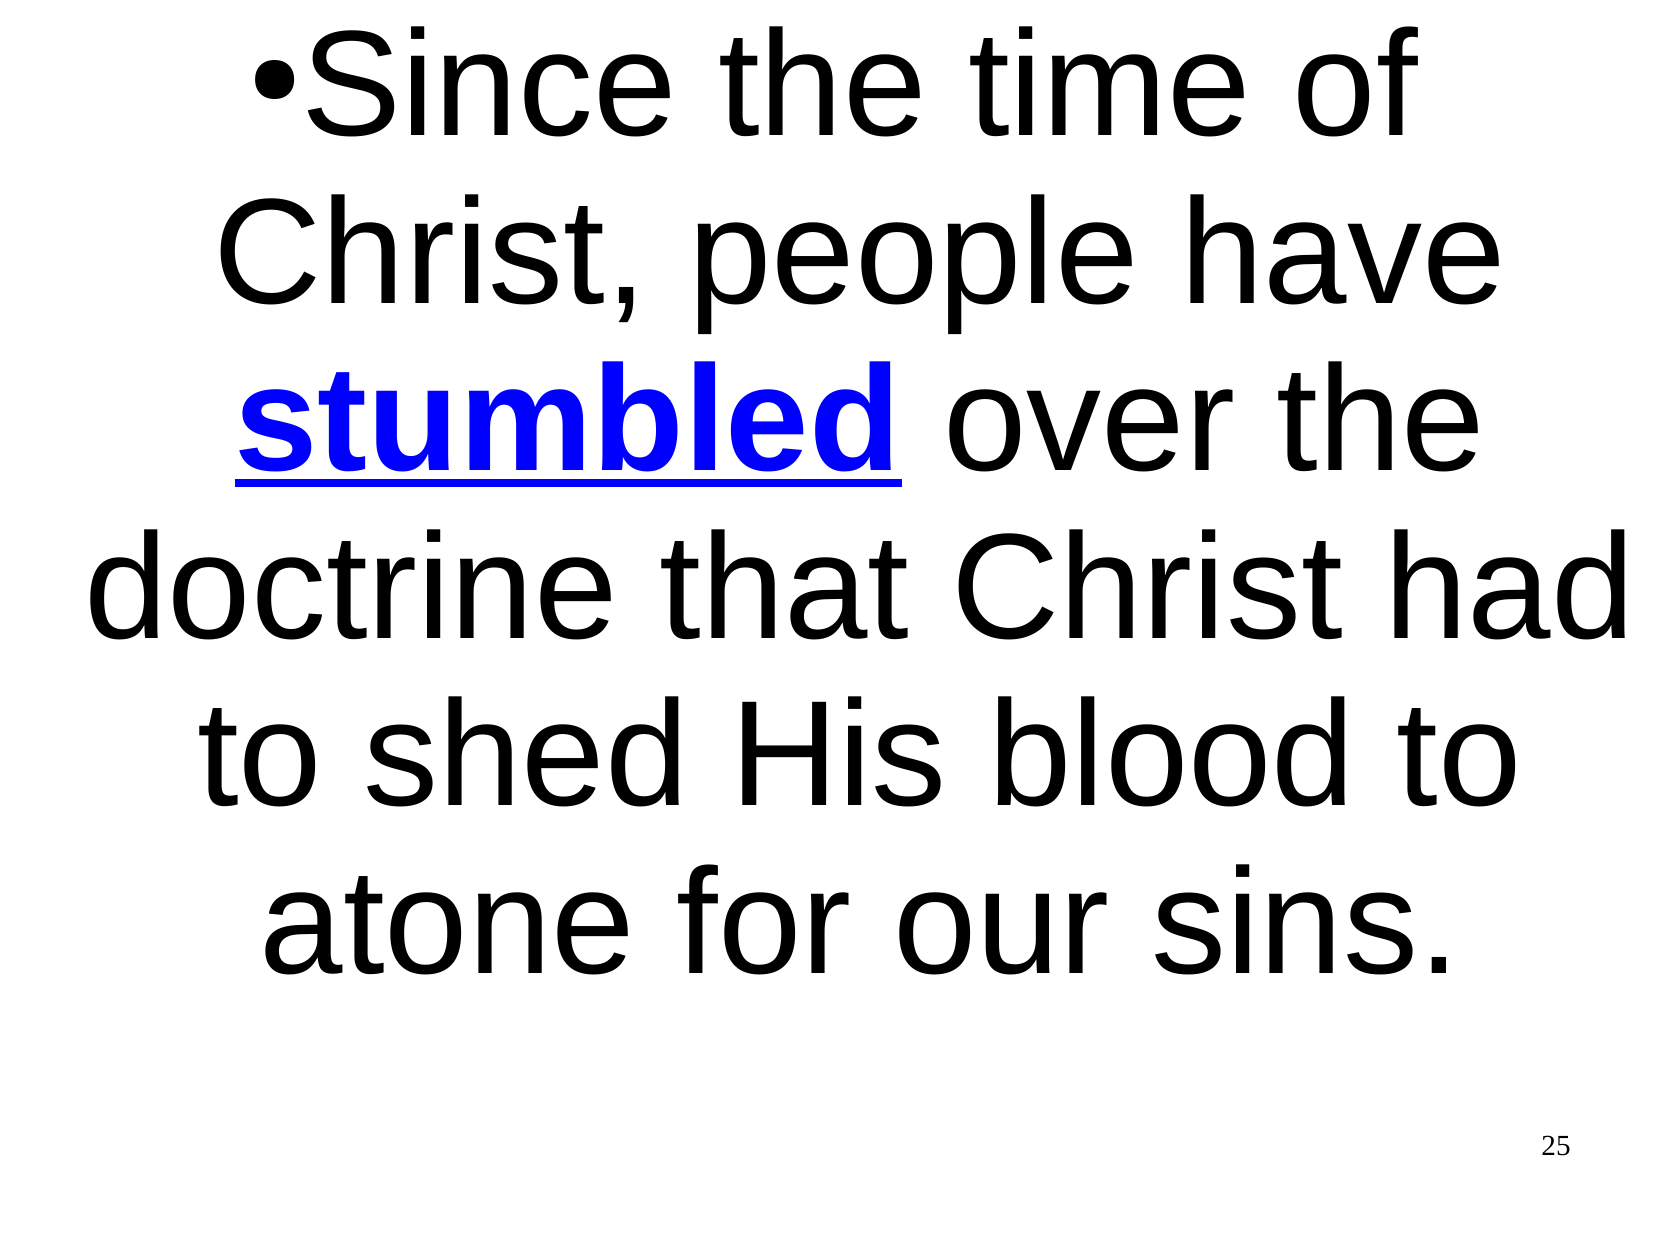

# Since the time of Christ, people have stumbled over the doctrine that Christ had to shed His blood to atone for our sins.
25